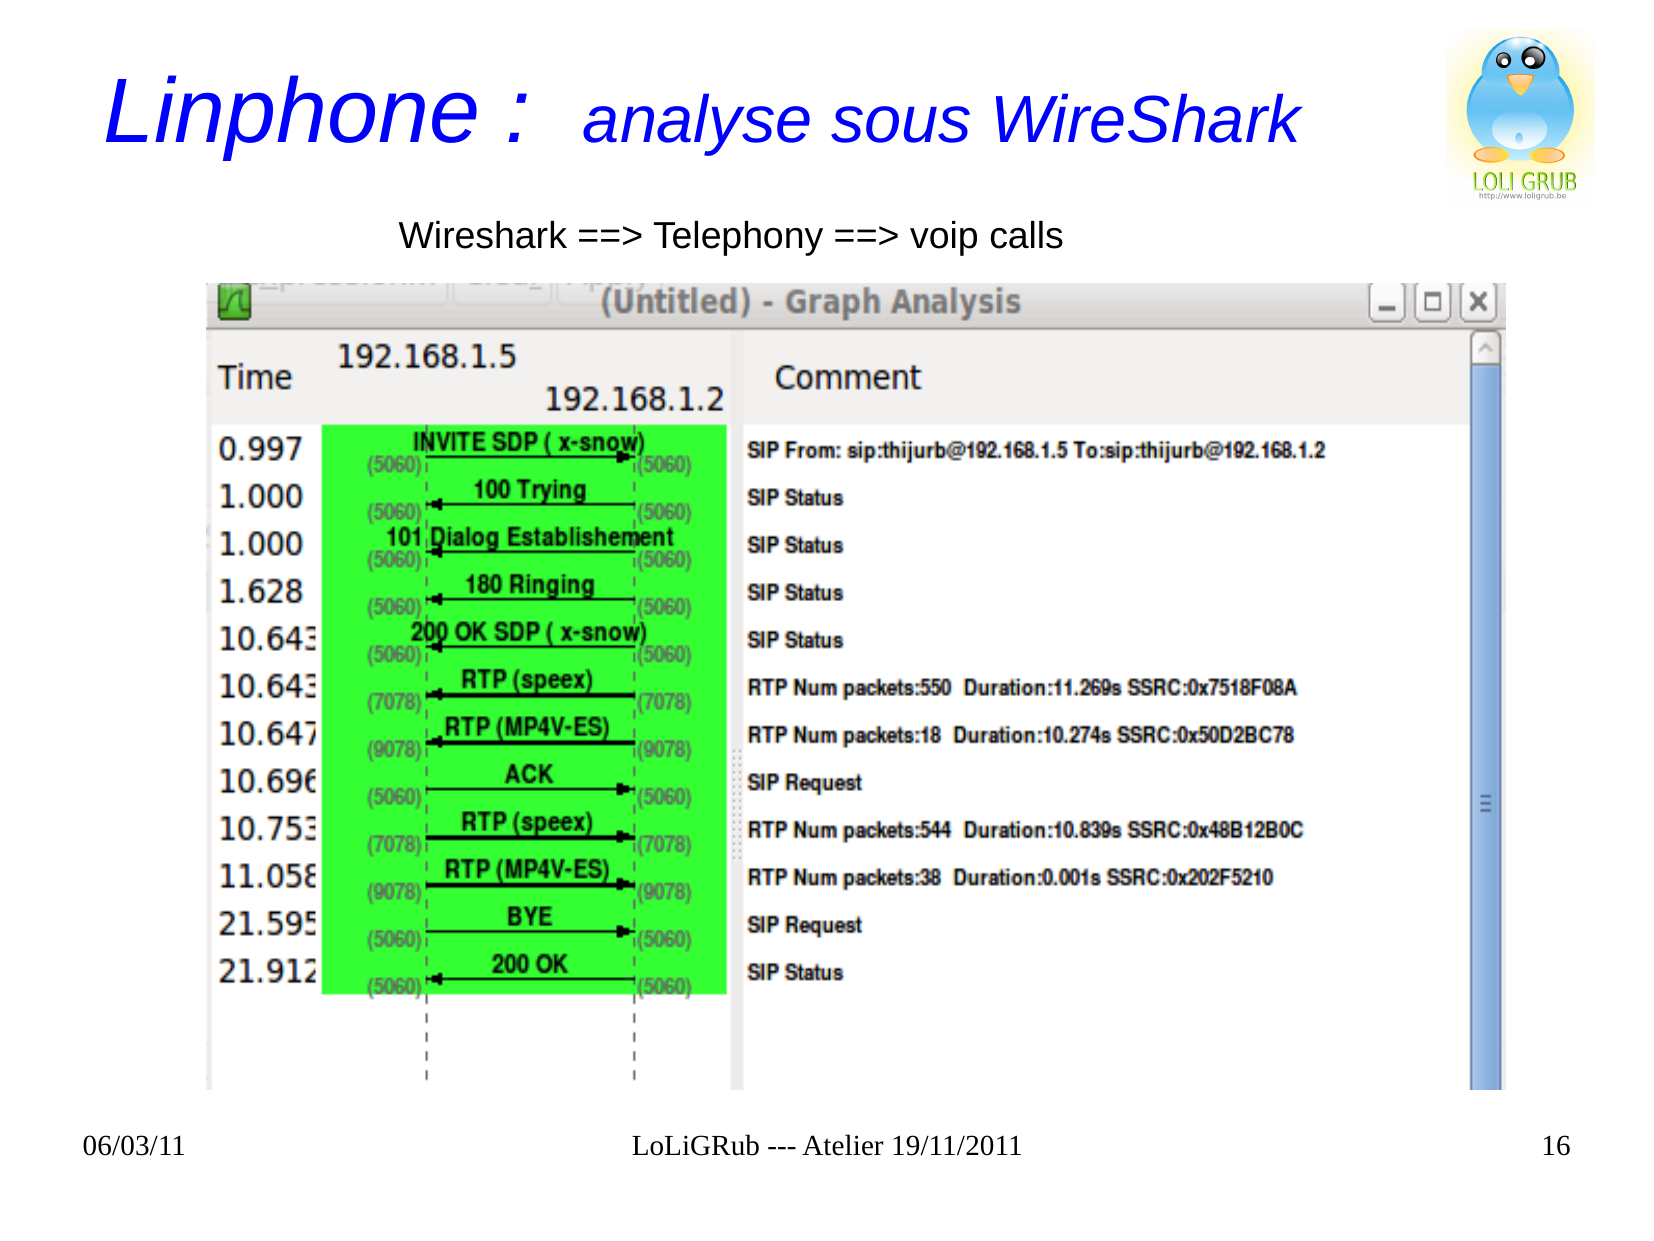

Linphone : analyse sous WireShark
Wireshark ==> Telephony ==> voip calls
06/03/11
LoLiGRub --- Atelier 19/11/2011
16